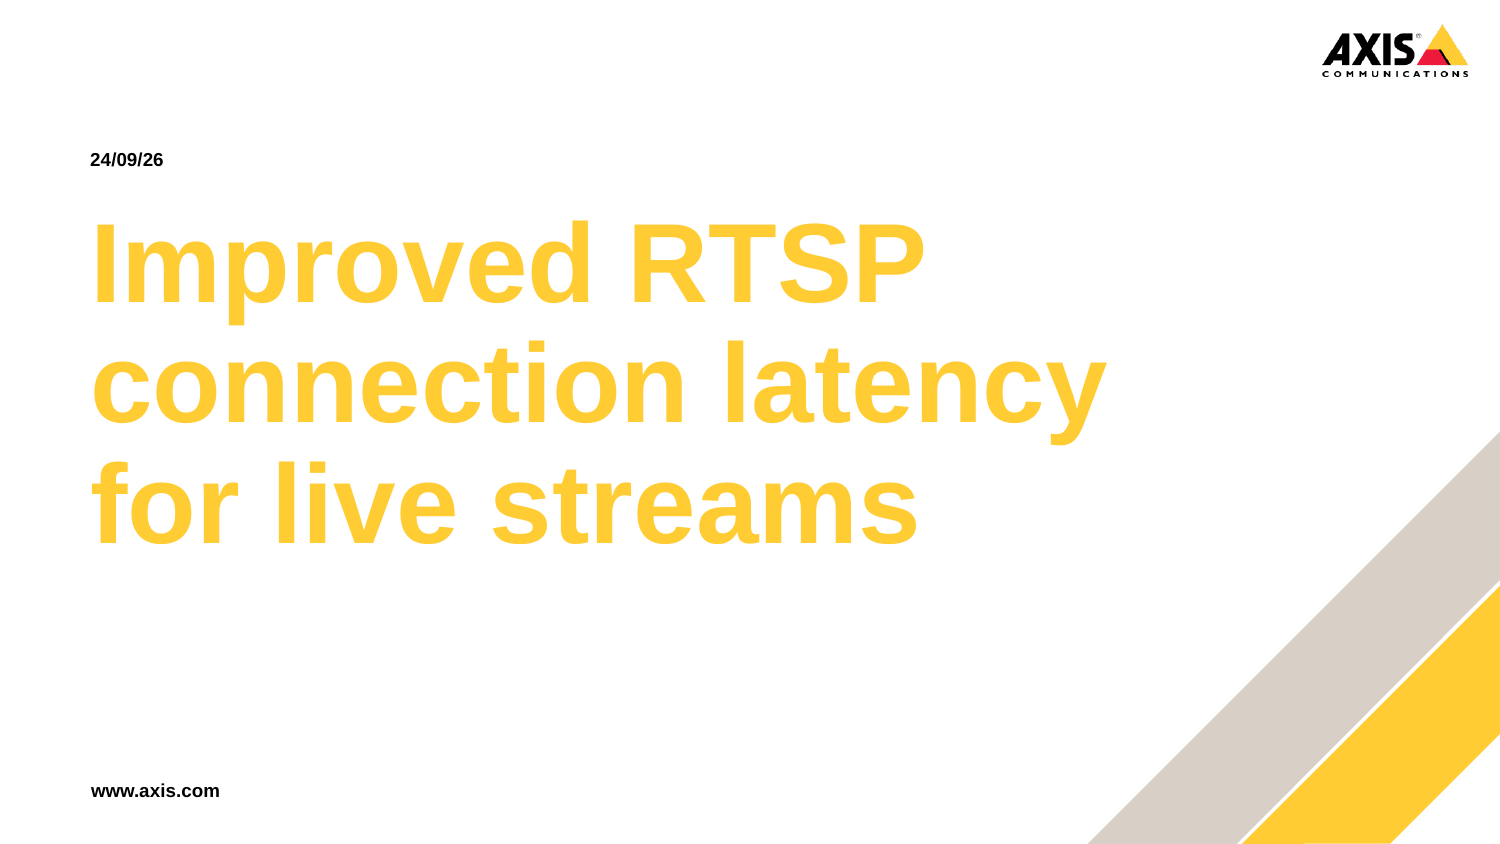

# Improved RTSP connection latency for live streams